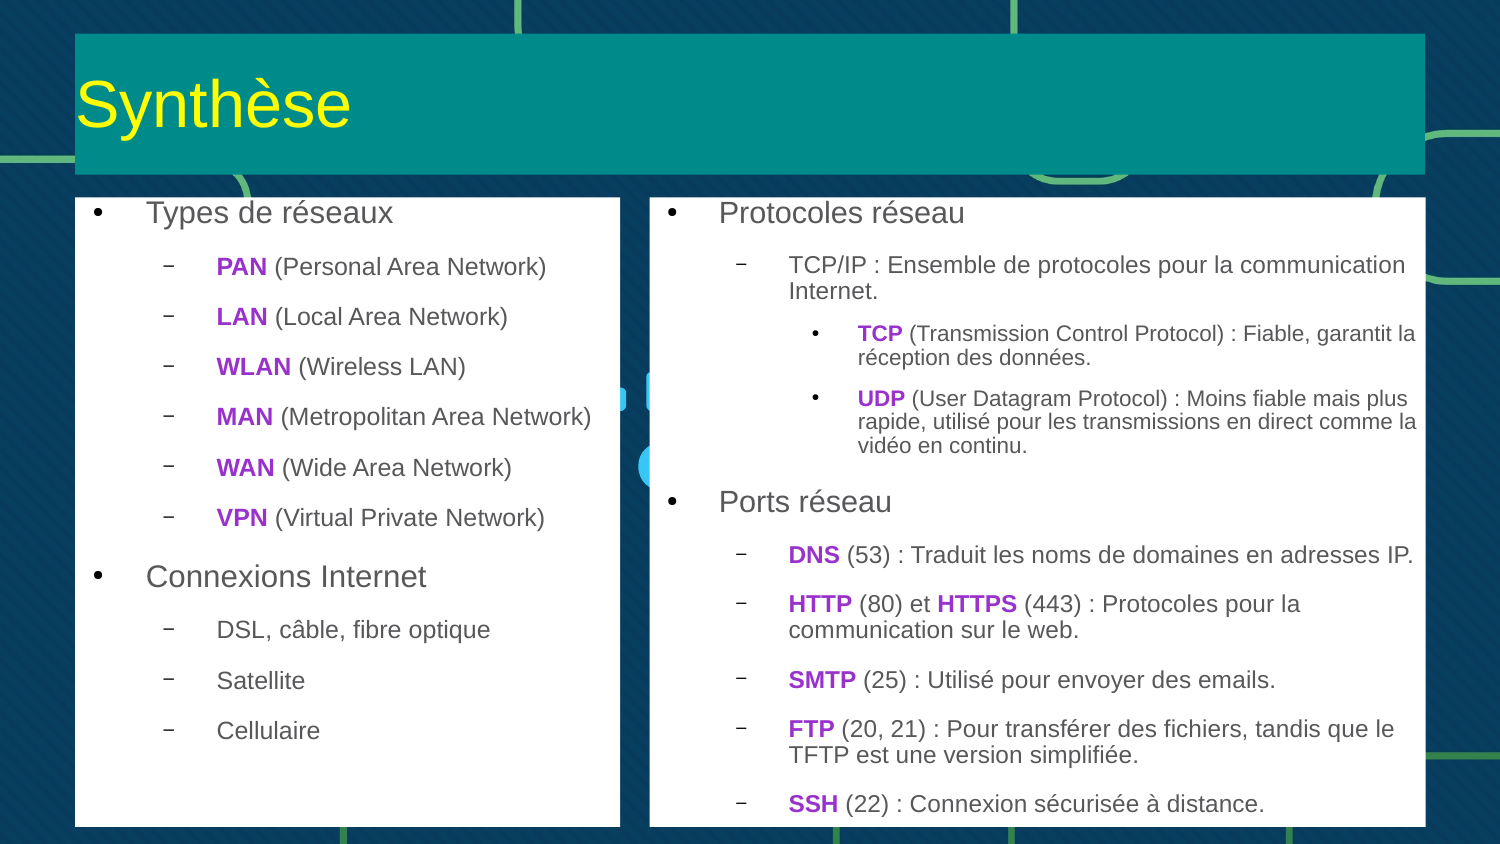

# Synthèse
Types de réseaux
PAN (Personal Area Network)
LAN (Local Area Network)
WLAN (Wireless LAN)
MAN (Metropolitan Area Network)
WAN (Wide Area Network)
VPN (Virtual Private Network)
Connexions Internet
DSL, câble, fibre optique
Satellite
Cellulaire
Protocoles réseau
TCP/IP : Ensemble de protocoles pour la communication Internet.
TCP (Transmission Control Protocol) : Fiable, garantit la réception des données.
UDP (User Datagram Protocol) : Moins fiable mais plus rapide, utilisé pour les transmissions en direct comme la vidéo en continu.
Ports réseau
DNS (53) : Traduit les noms de domaines en adresses IP.
HTTP (80) et HTTPS (443) : Protocoles pour la communication sur le web.
SMTP (25) : Utilisé pour envoyer des emails.
FTP (20, 21) : Pour transférer des fichiers, tandis que le TFTP est une version simplifiée.
SSH (22) : Connexion sécurisée à distance.